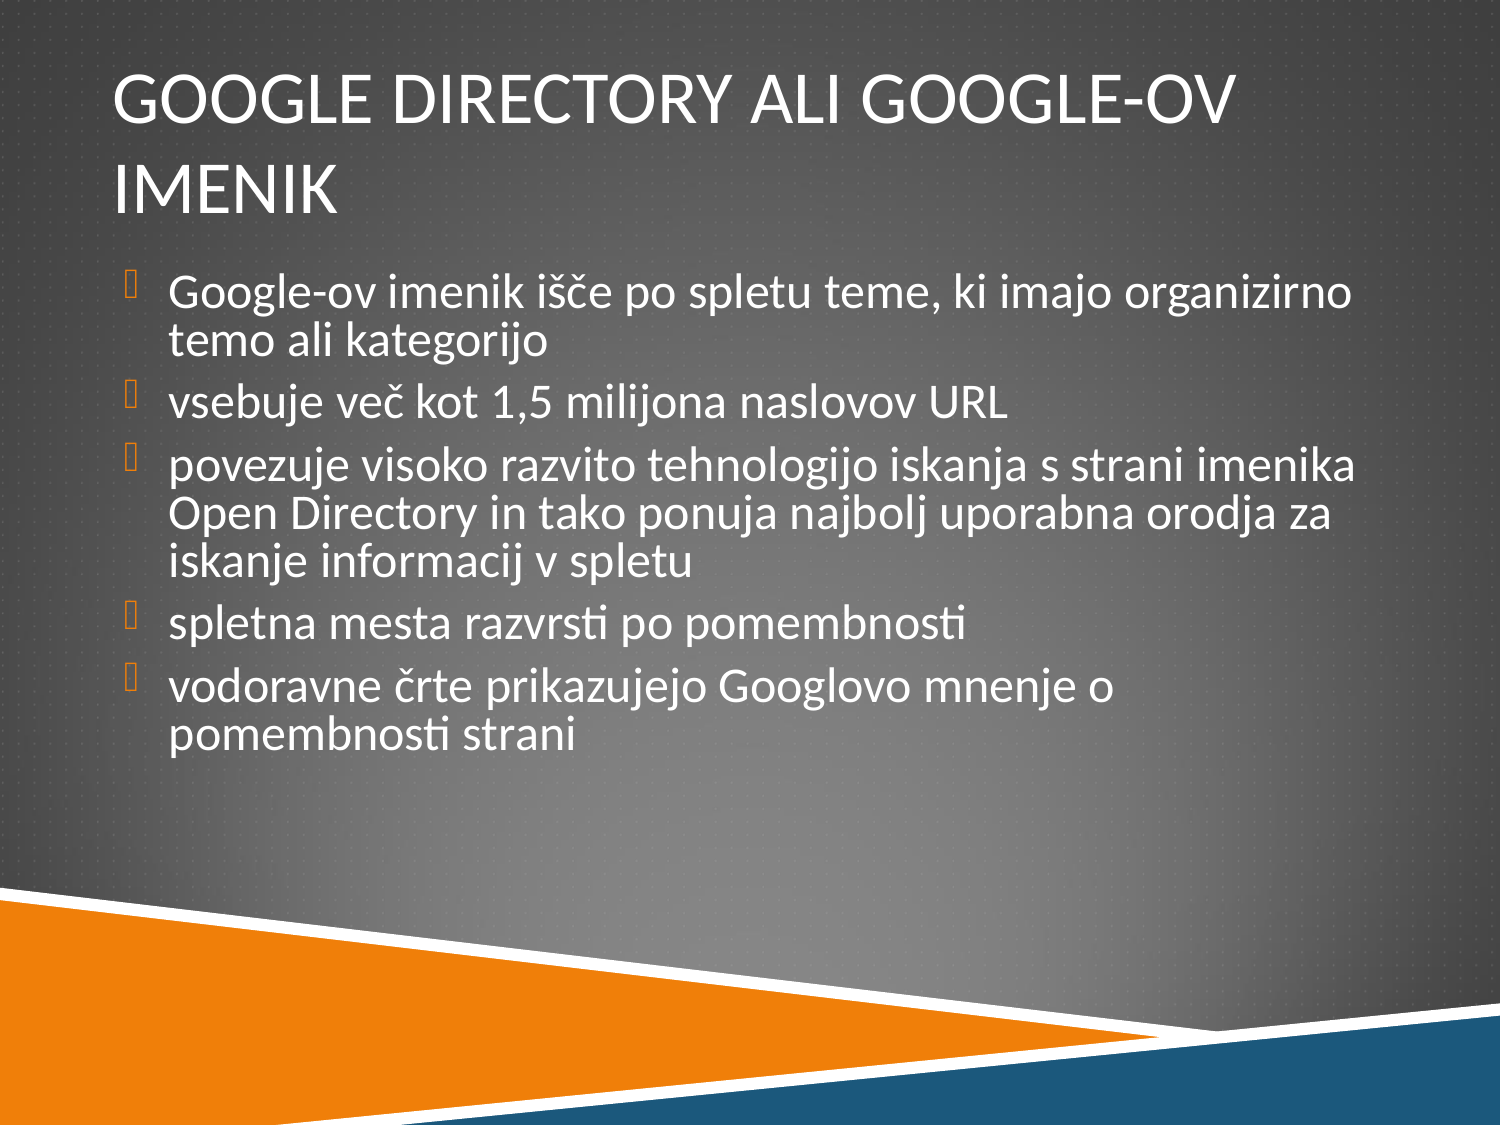

# GOOGLE DIRECTORY ALI GOOGLE-OV IMENIK
Google-ov imenik išče po spletu teme, ki imajo organizirno temo ali kategorijo
vsebuje več kot 1,5 milijona naslovov URL
povezuje visoko razvito tehnologijo iskanja s strani imenika Open Directory in tako ponuja najbolj uporabna orodja za iskanje informacij v spletu
spletna mesta razvrsti po pomembnosti
vodoravne črte prikazujejo Googlovo mnenje o pomembnosti strani